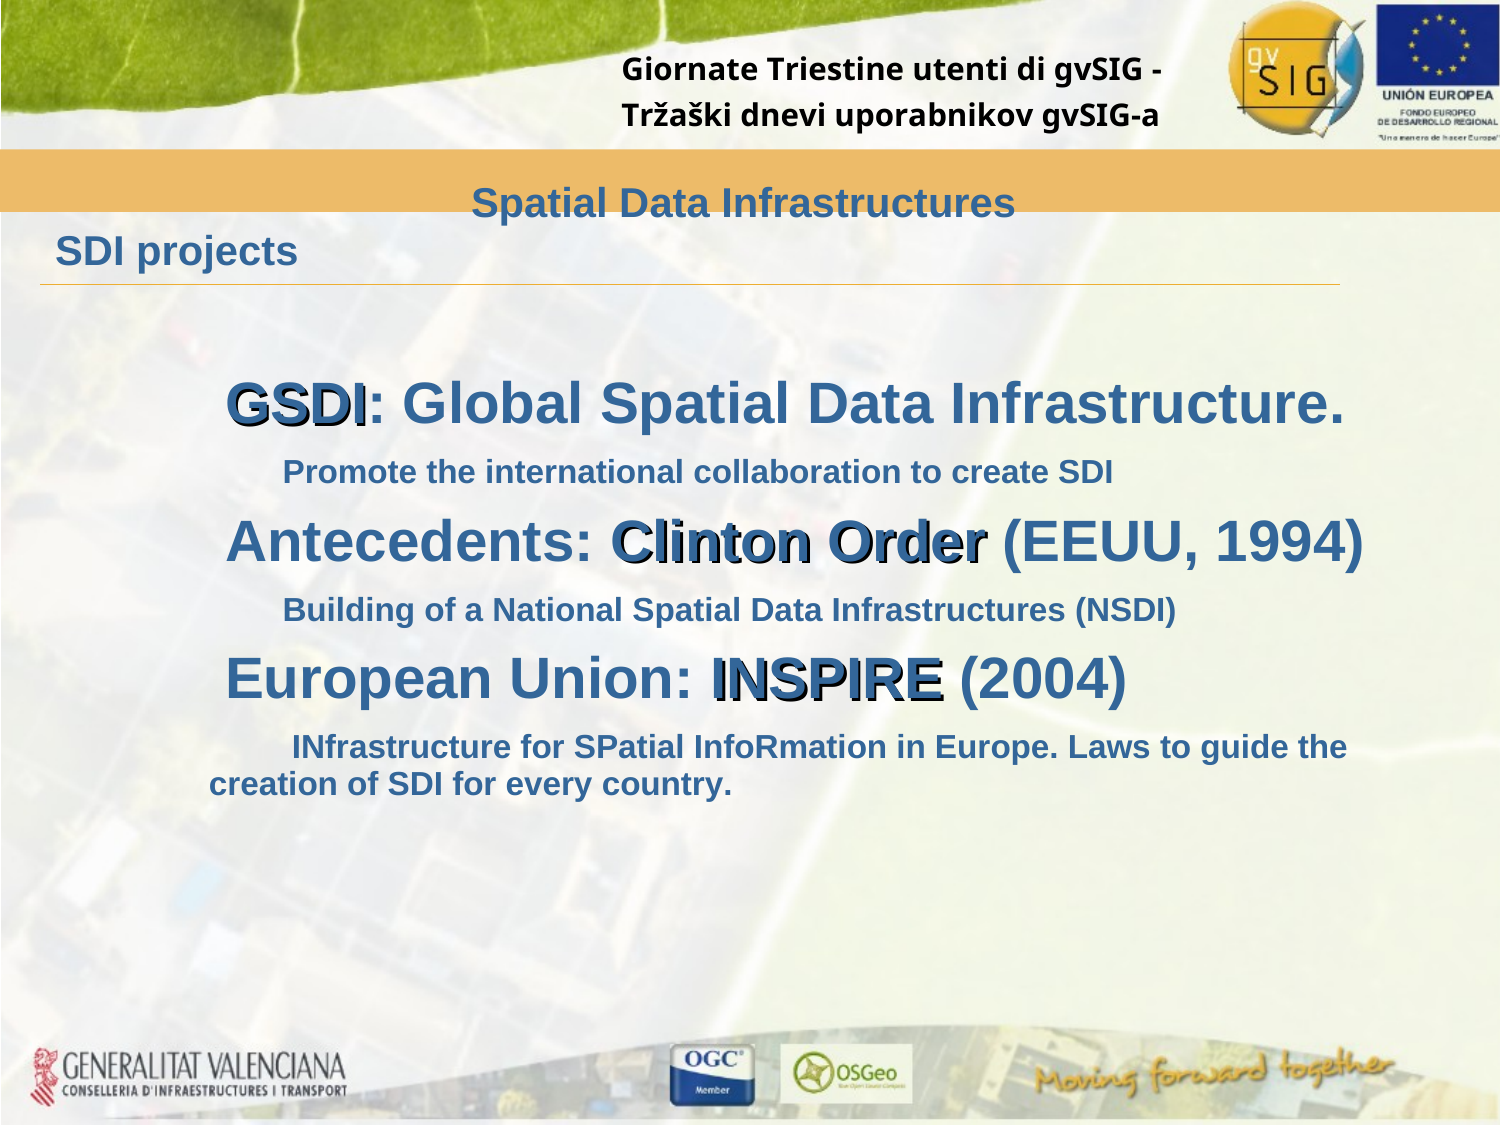

Spatial Data Infrastructures
SDI projects
 GSDI: Global Spatial Data Infrastructure.
	Promote the international collaboration to create SDI
 Antecedents: Clinton Order (EEUU, 1994)
	Building of a National Spatial Data Infrastructures (NSDI)
 European Union: INSPIRE (2004)
	 INfrastructure for SPatial InfoRmation in Europe. Laws to guide the creation of SDI for every country.